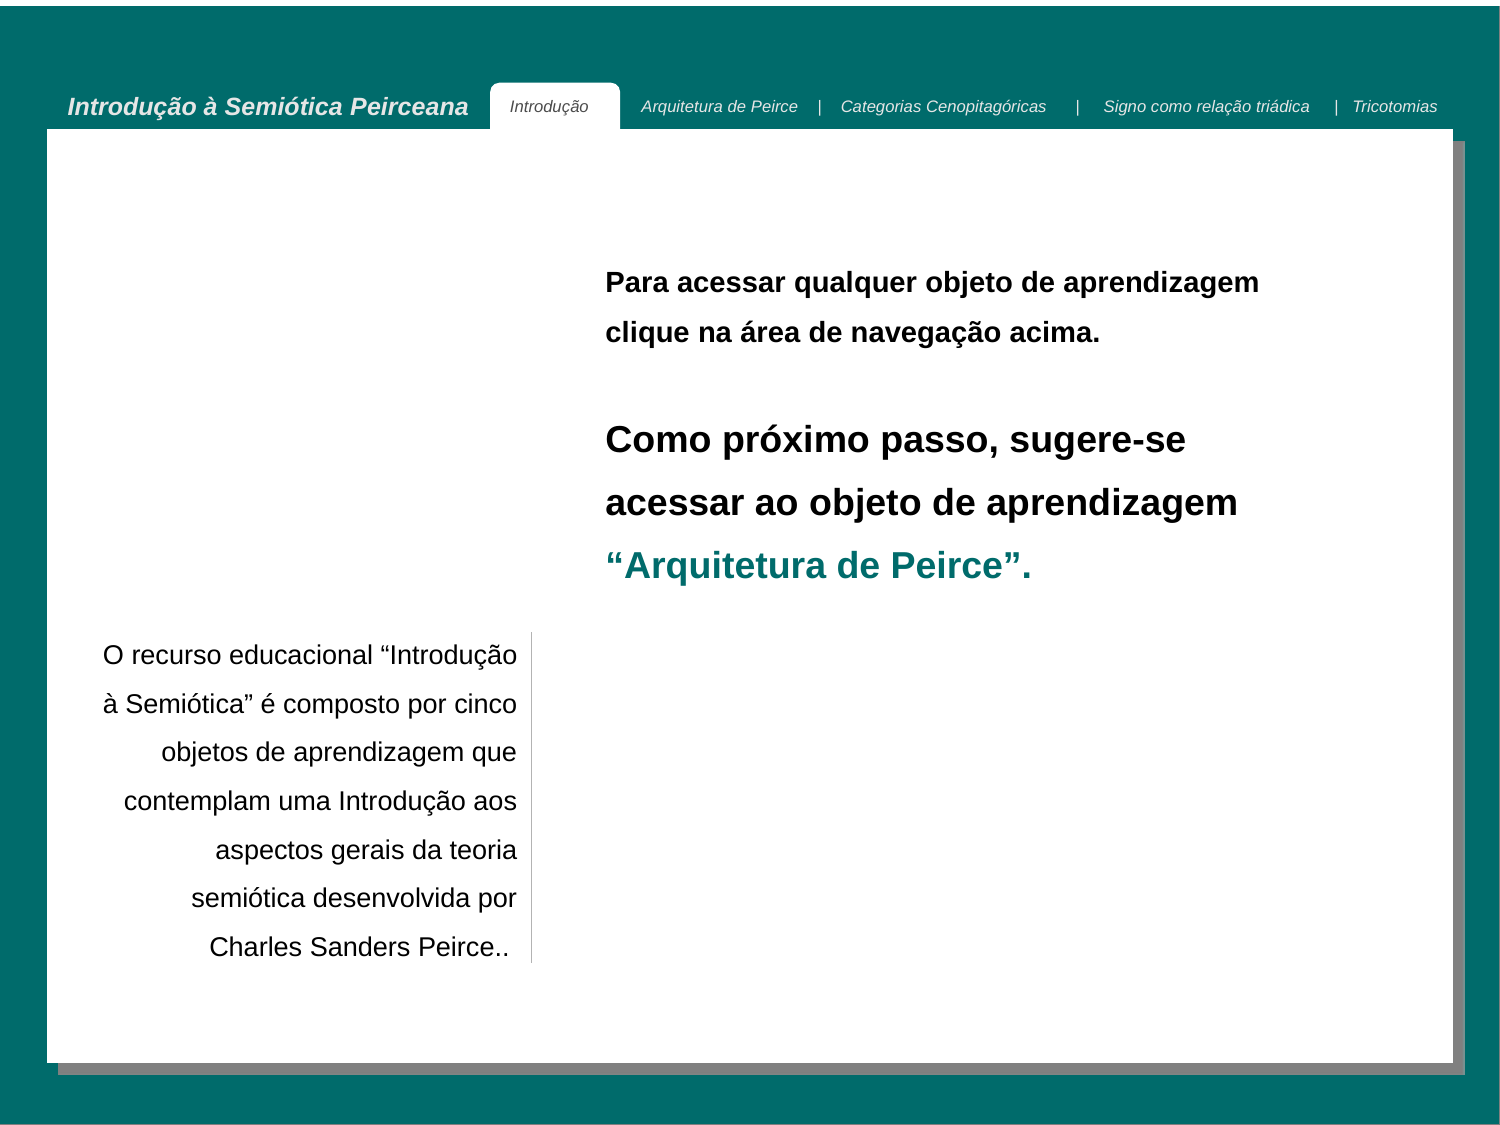

Para acessar qualquer objeto de aprendizagem clique na área de navegação acima.
Como próximo passo, sugere-se acessar ao objeto de aprendizagem “Arquitetura de Peirce”.
O recurso educacional “Introdução à Semiótica” é composto por cinco objetos de aprendizagem que contemplam uma Introdução aos aspectos gerais da teoria semiótica desenvolvida por Charles Sanders Peirce..